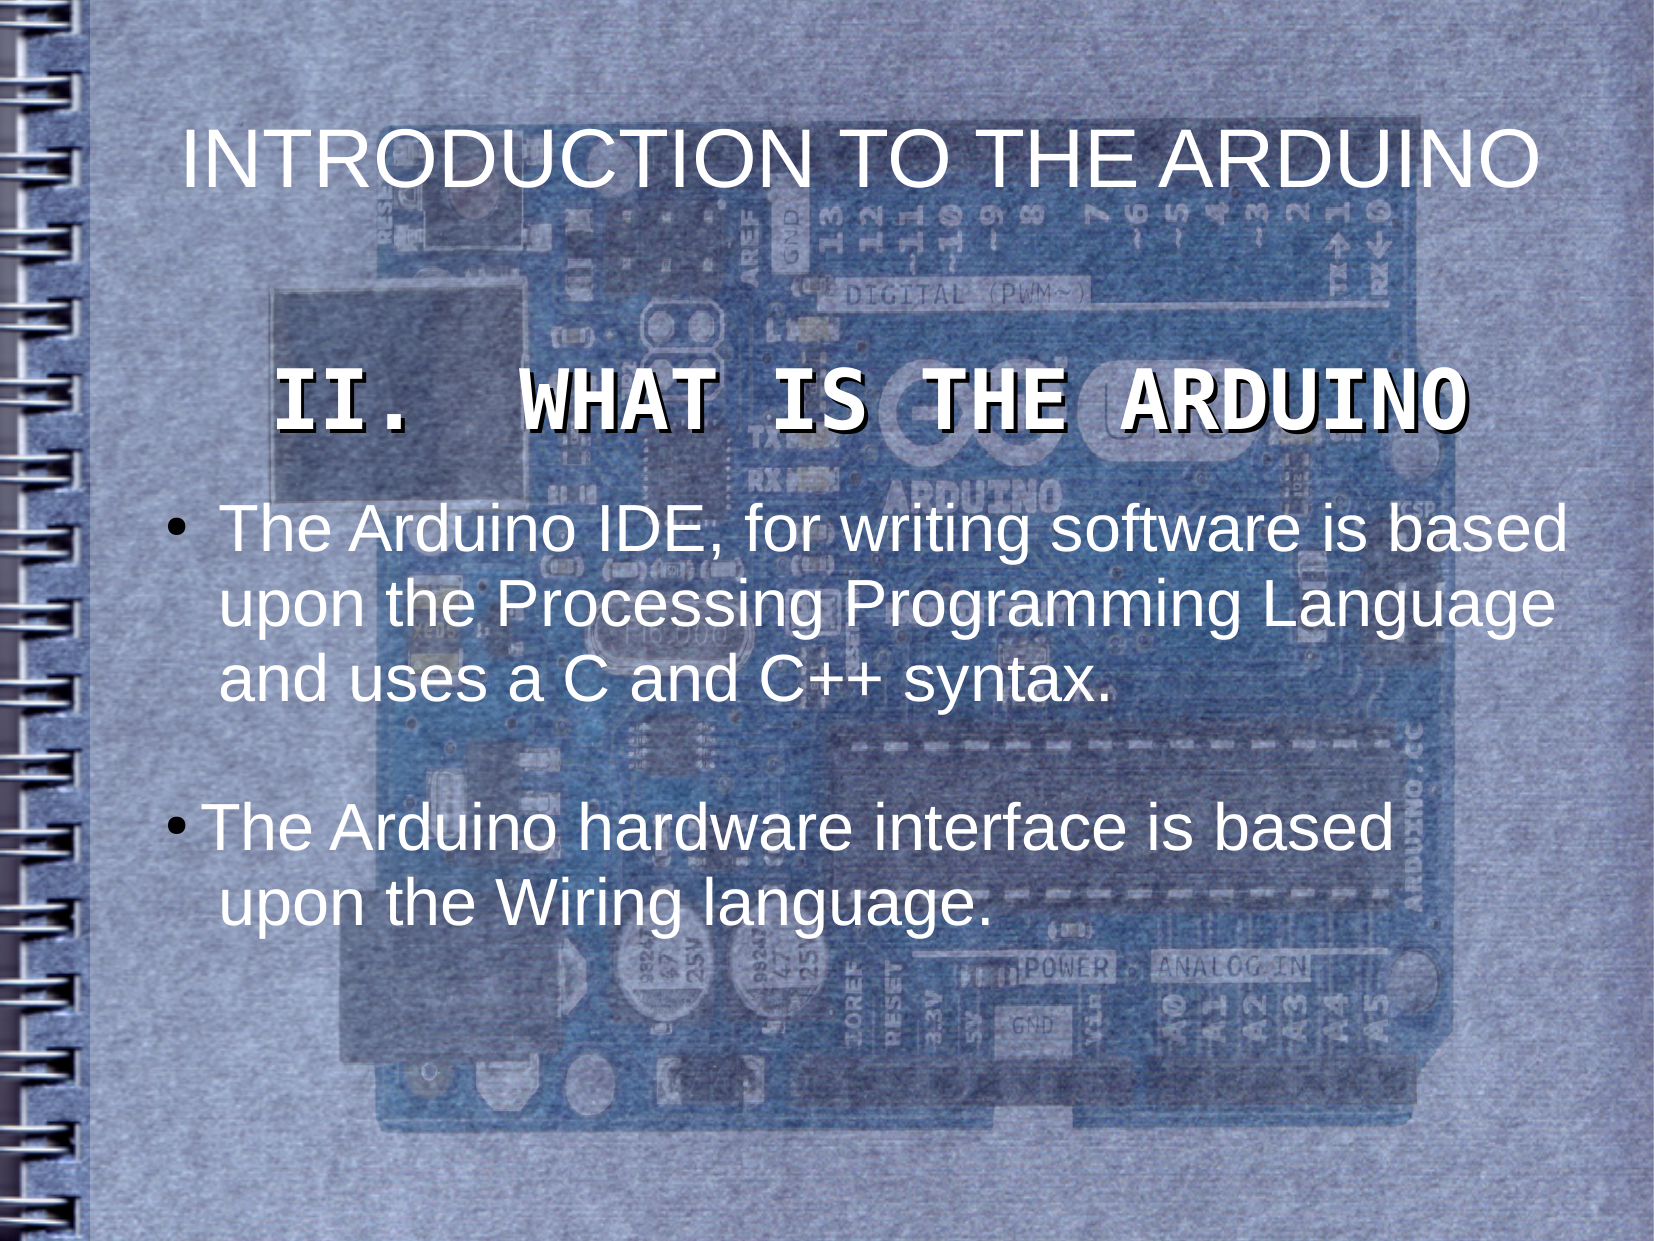

INTRODUCTION TO THE ARDUINO
II. WHAT IS THE ARDUINO
 The Arduino IDE, for writing software is based
 upon the Processing Programming Language
 and uses a C and C++ syntax.
The Arduino hardware interface is based
 upon the Wiring language.